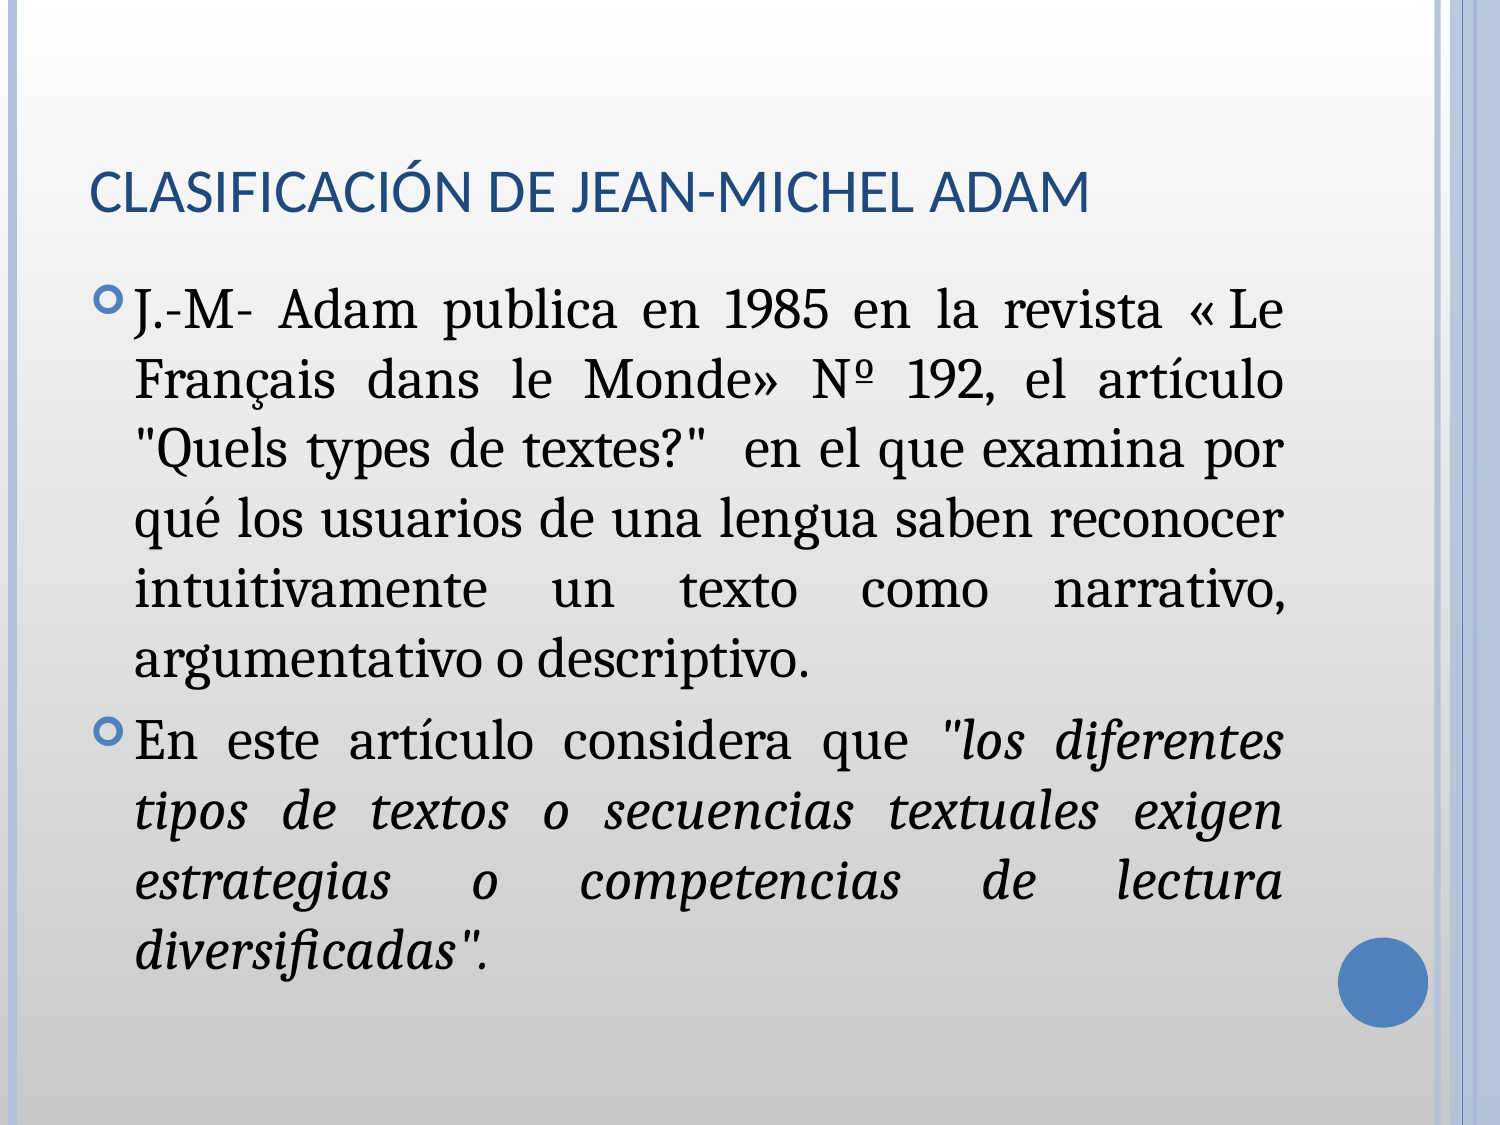

# CLASIFICACIÓN DE JEAN-MICHEL ADAM
J.-M- Adam publica en 1985 en la revista « Le Français dans le Monde» Nº 192, el artículo "Quels types de textes?" en el que examina por qué los usuarios de una lengua saben reconocer intuitivamente un texto como narrativo, argumentativo o descriptivo.
En este artículo considera que "los diferentes tipos de textos o secuencias textuales exigen estrategias o competencias de lectura diversificadas".